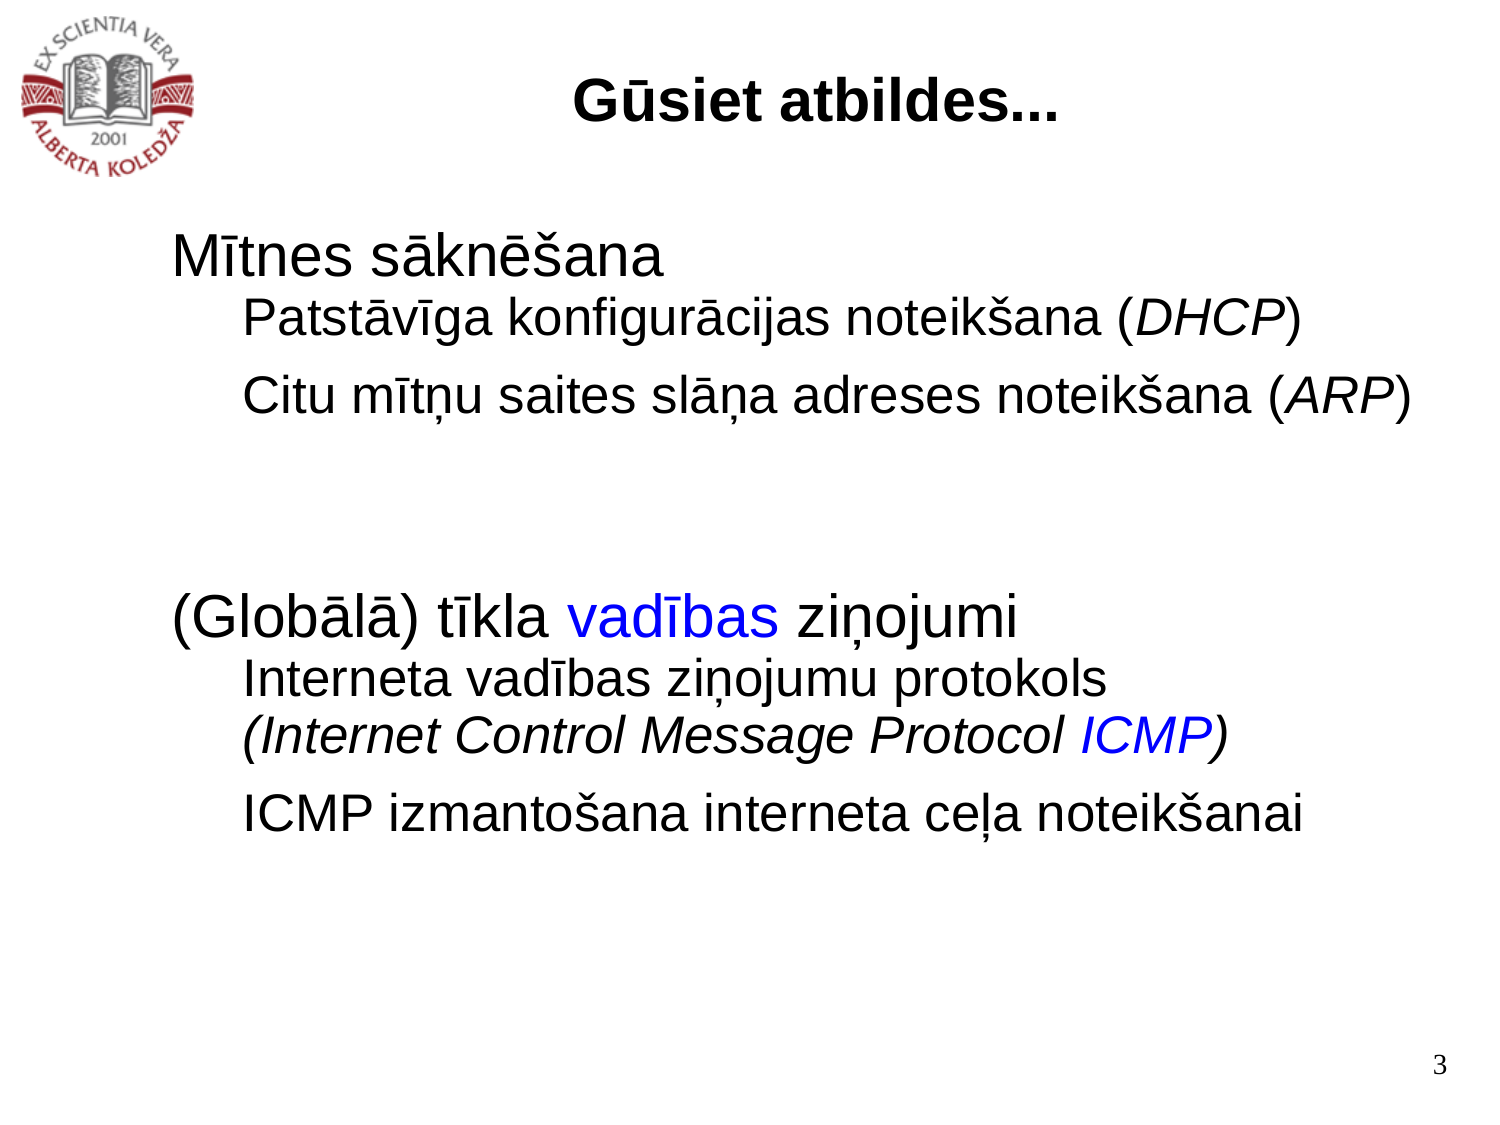

# Gūsiet atbildes...
Mītnes sāknēšana
Patstāvīga konfigurācijas noteikšana (DHCP)
Citu mītņu saites slāņa adreses noteikšana (ARP)
(Globālā) tīkla vadības ziņojumi
Interneta vadības ziņojumu protokols
(Internet Control Message Protocol ICMP)
ICMP izmantošana interneta ceļa noteikšanai
2